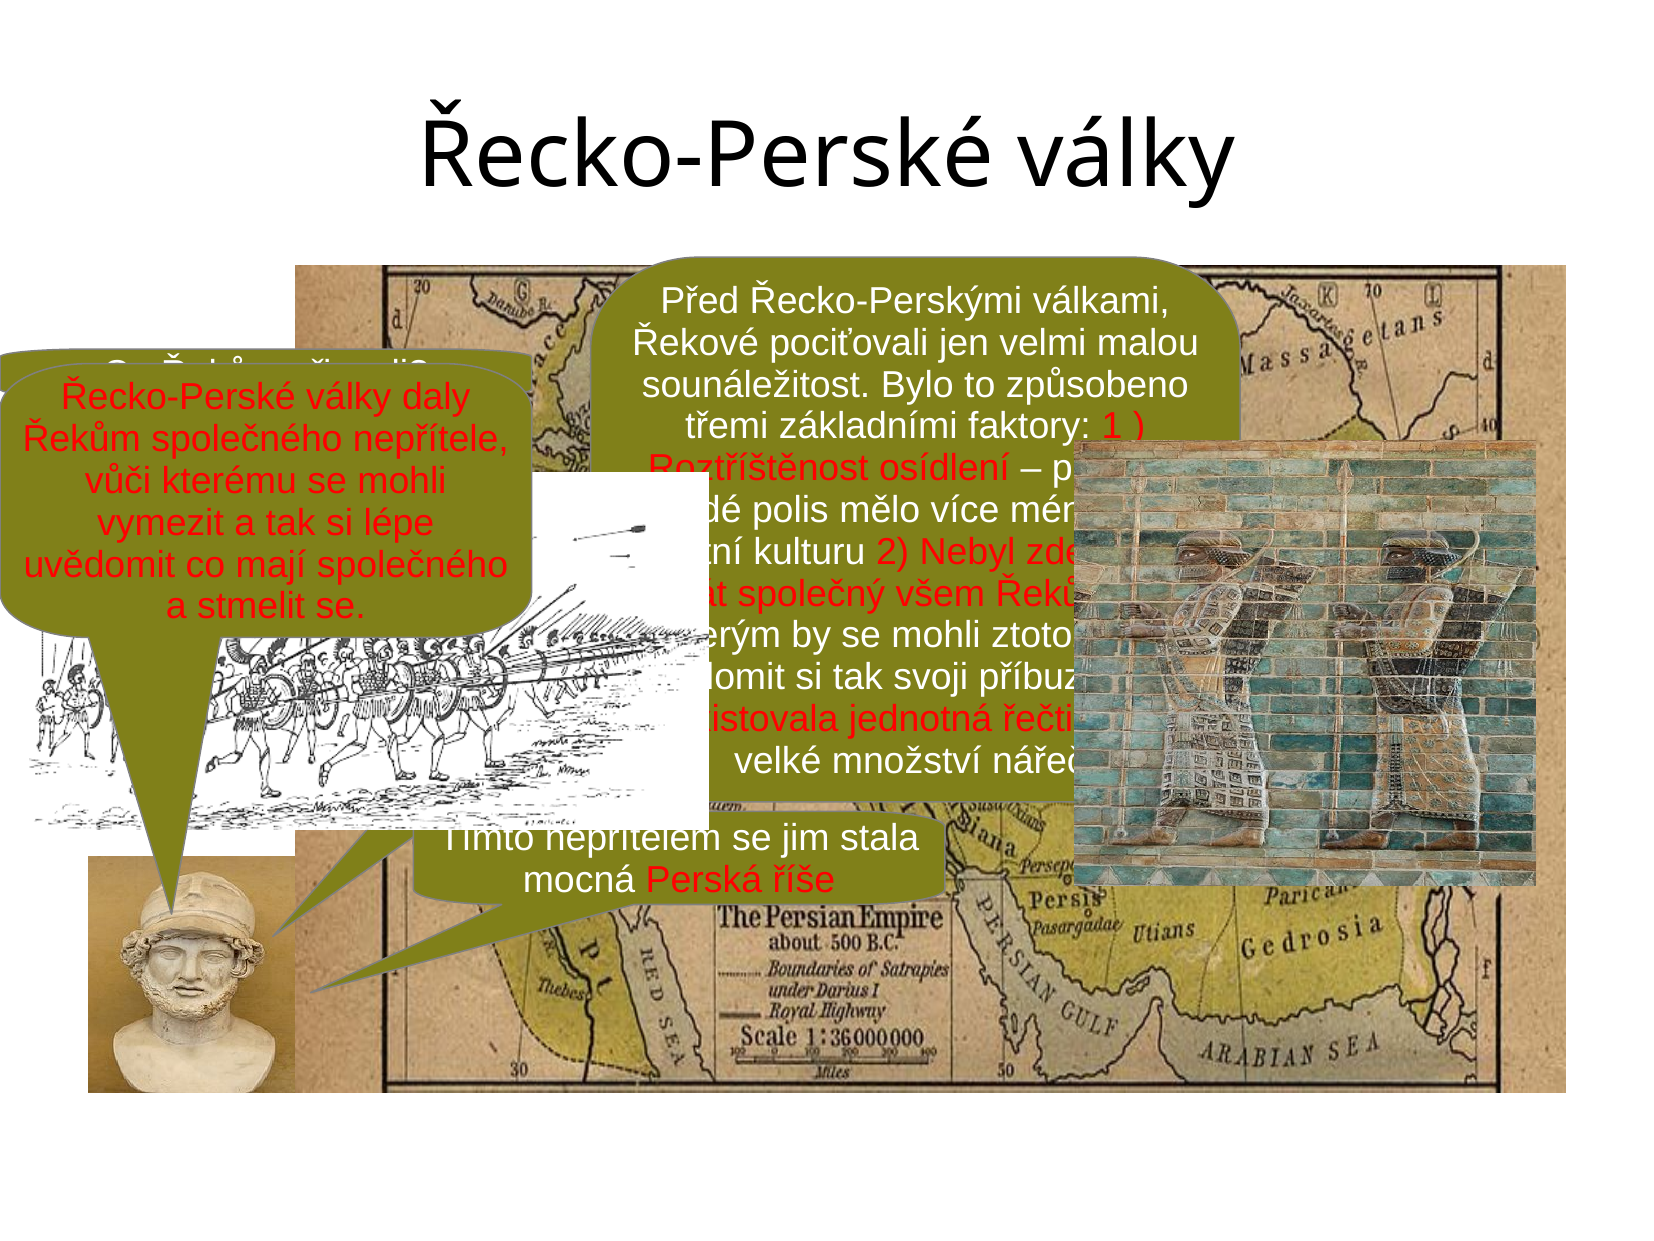

# Řecko-Perské války
Před Řecko-Perskými válkami, Řekové pociťovali jen velmi malou sounáležitost. Bylo to způsobeno třemi základními faktory: 1 ) Roztříštěnost osídlení – přičemž každé polis mělo více méně svoji vlastní kulturu 2) Nebyl zde žádný stát společný všem Řekům se kterým by se mohli ztotožnit a uvědomit si tak svoji příbuznost 3) Neexistovala jednotná řečtina – ale velké množství nářečí
Co Řekům přinesli?
Řecko-Perské války daly Řekům společného nepřítele, vůči kterému se mohli vymezit a tak si lépe uvědomit co mají společného a stmelit se.
Tímto nepřítelem se jim stala mocná Perská říše